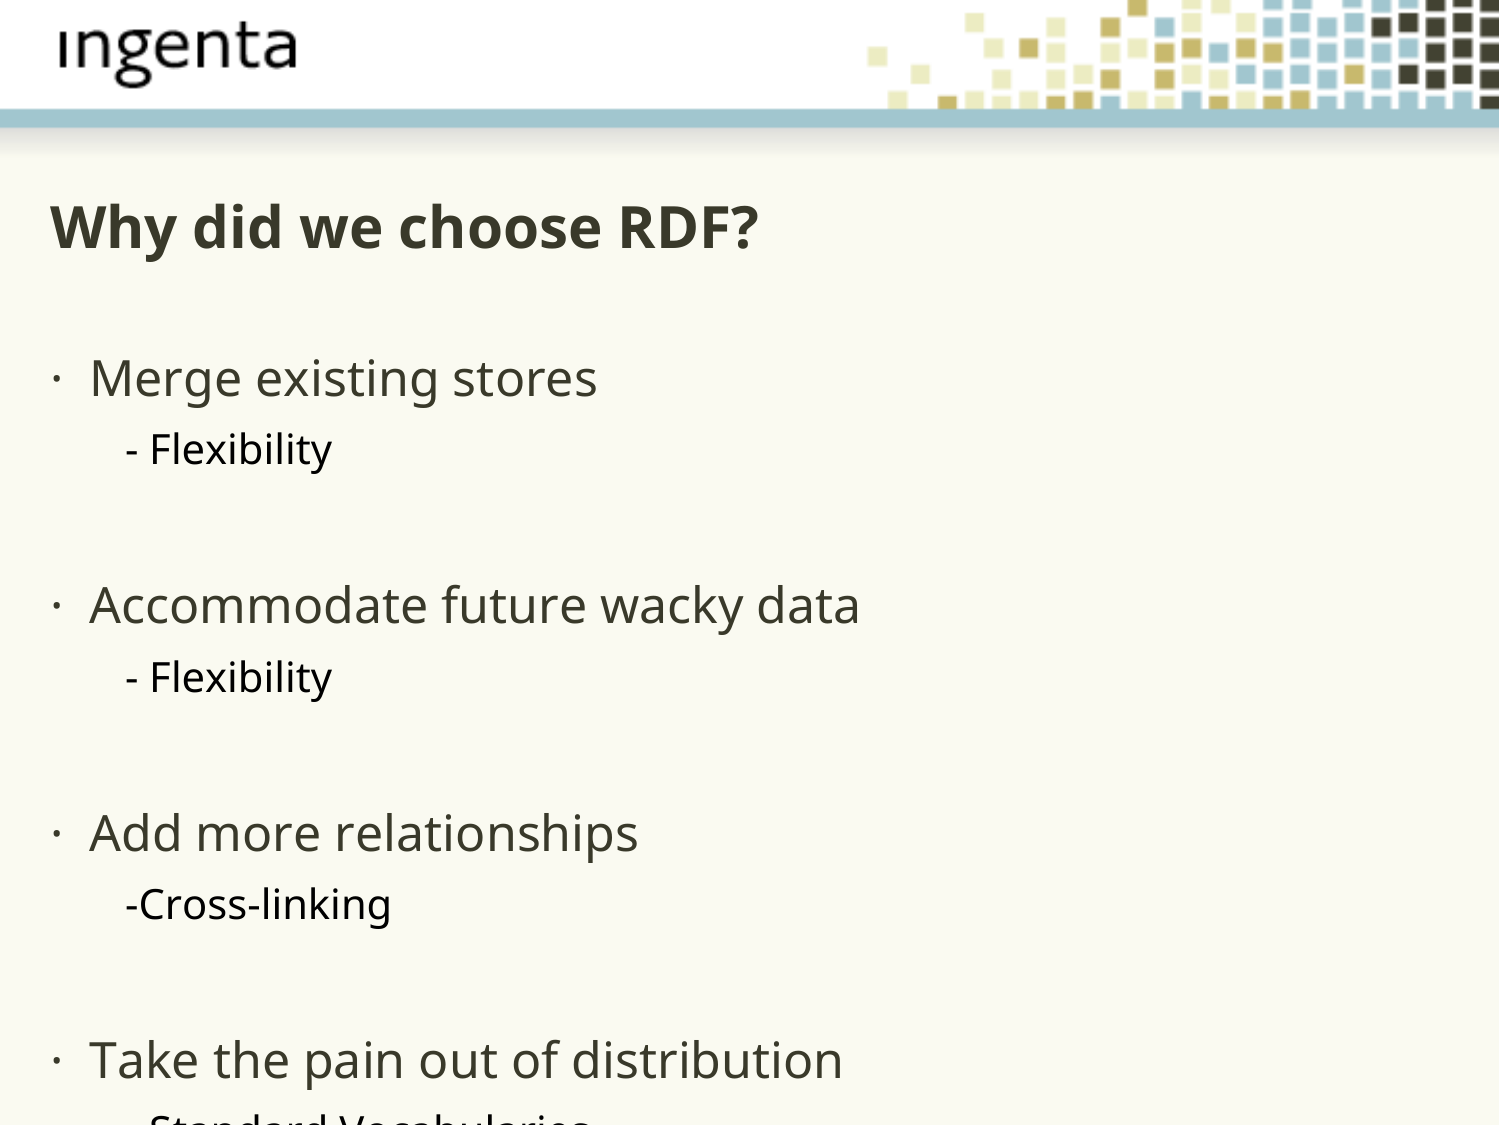

# Why did we choose RDF?
· Merge existing stores
- Flexibility
· Accommodate future wacky data
- Flexibility
· Add more relationships
-Cross-linking
· Take the pain out of distribution
- Standard Vocabularies